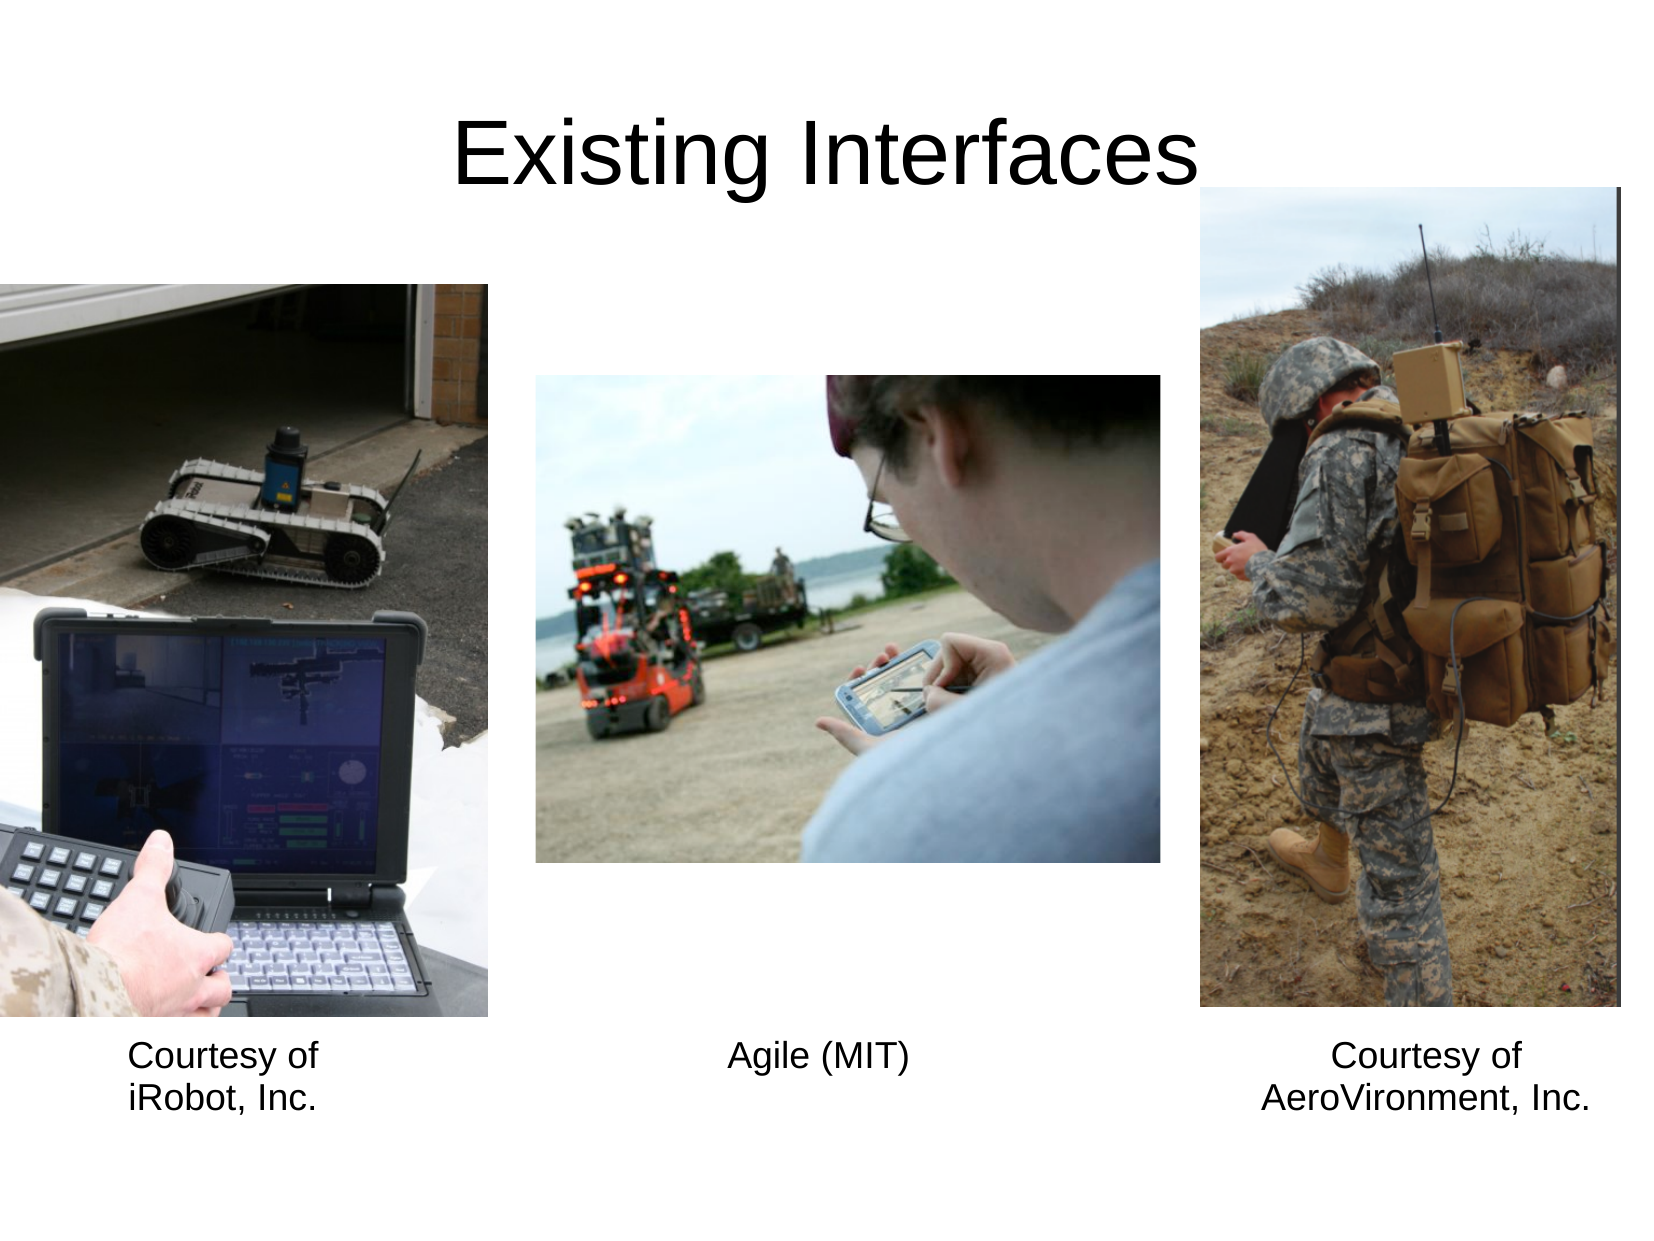

# Existing Interfaces
Courtesy of iRobot, Inc.
Agile (MIT)
Courtesy of
AeroVironment, Inc.